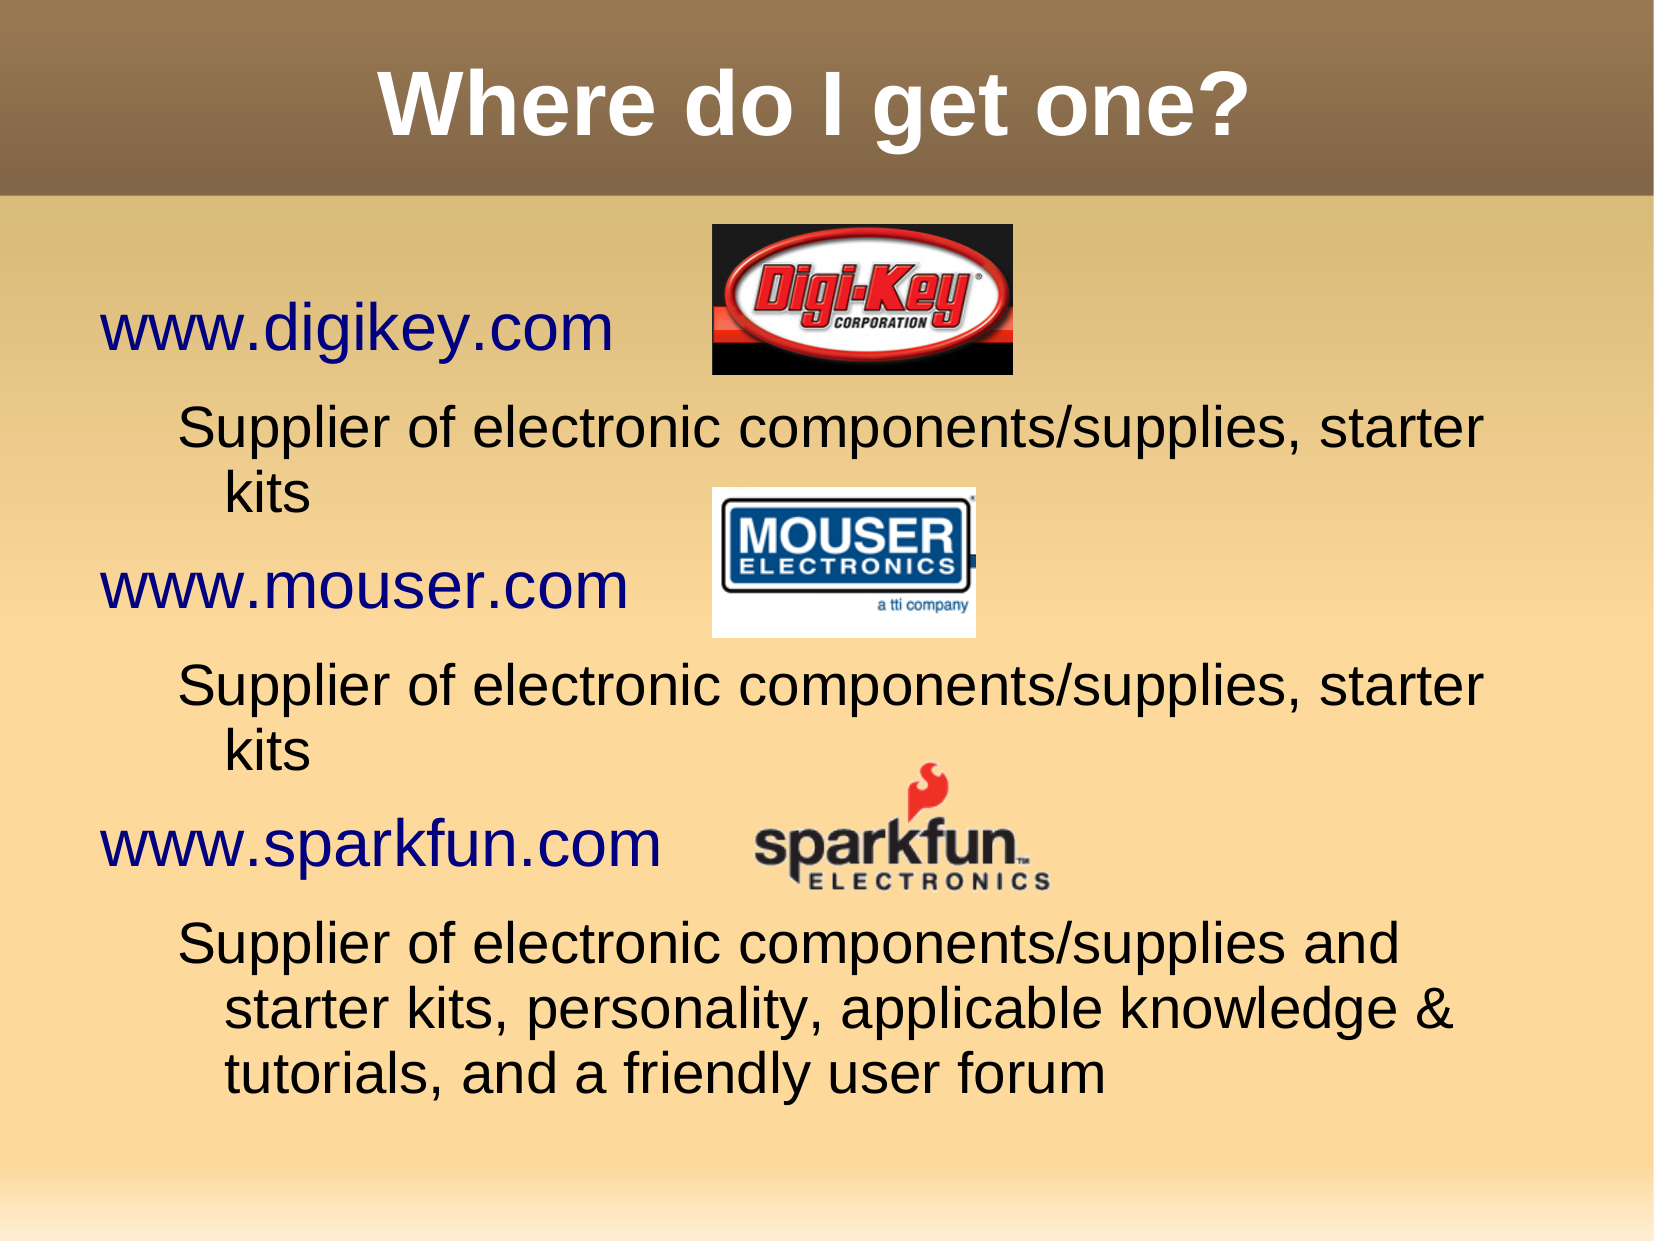

# Where do I get one?
www.digikey.com
Supplier of electronic components/supplies, starter kits
www.mouser.com
Supplier of electronic components/supplies, starter kits
www.sparkfun.com
Supplier of electronic components/supplies and starter kits, personality, applicable knowledge & tutorials, and a friendly user forum